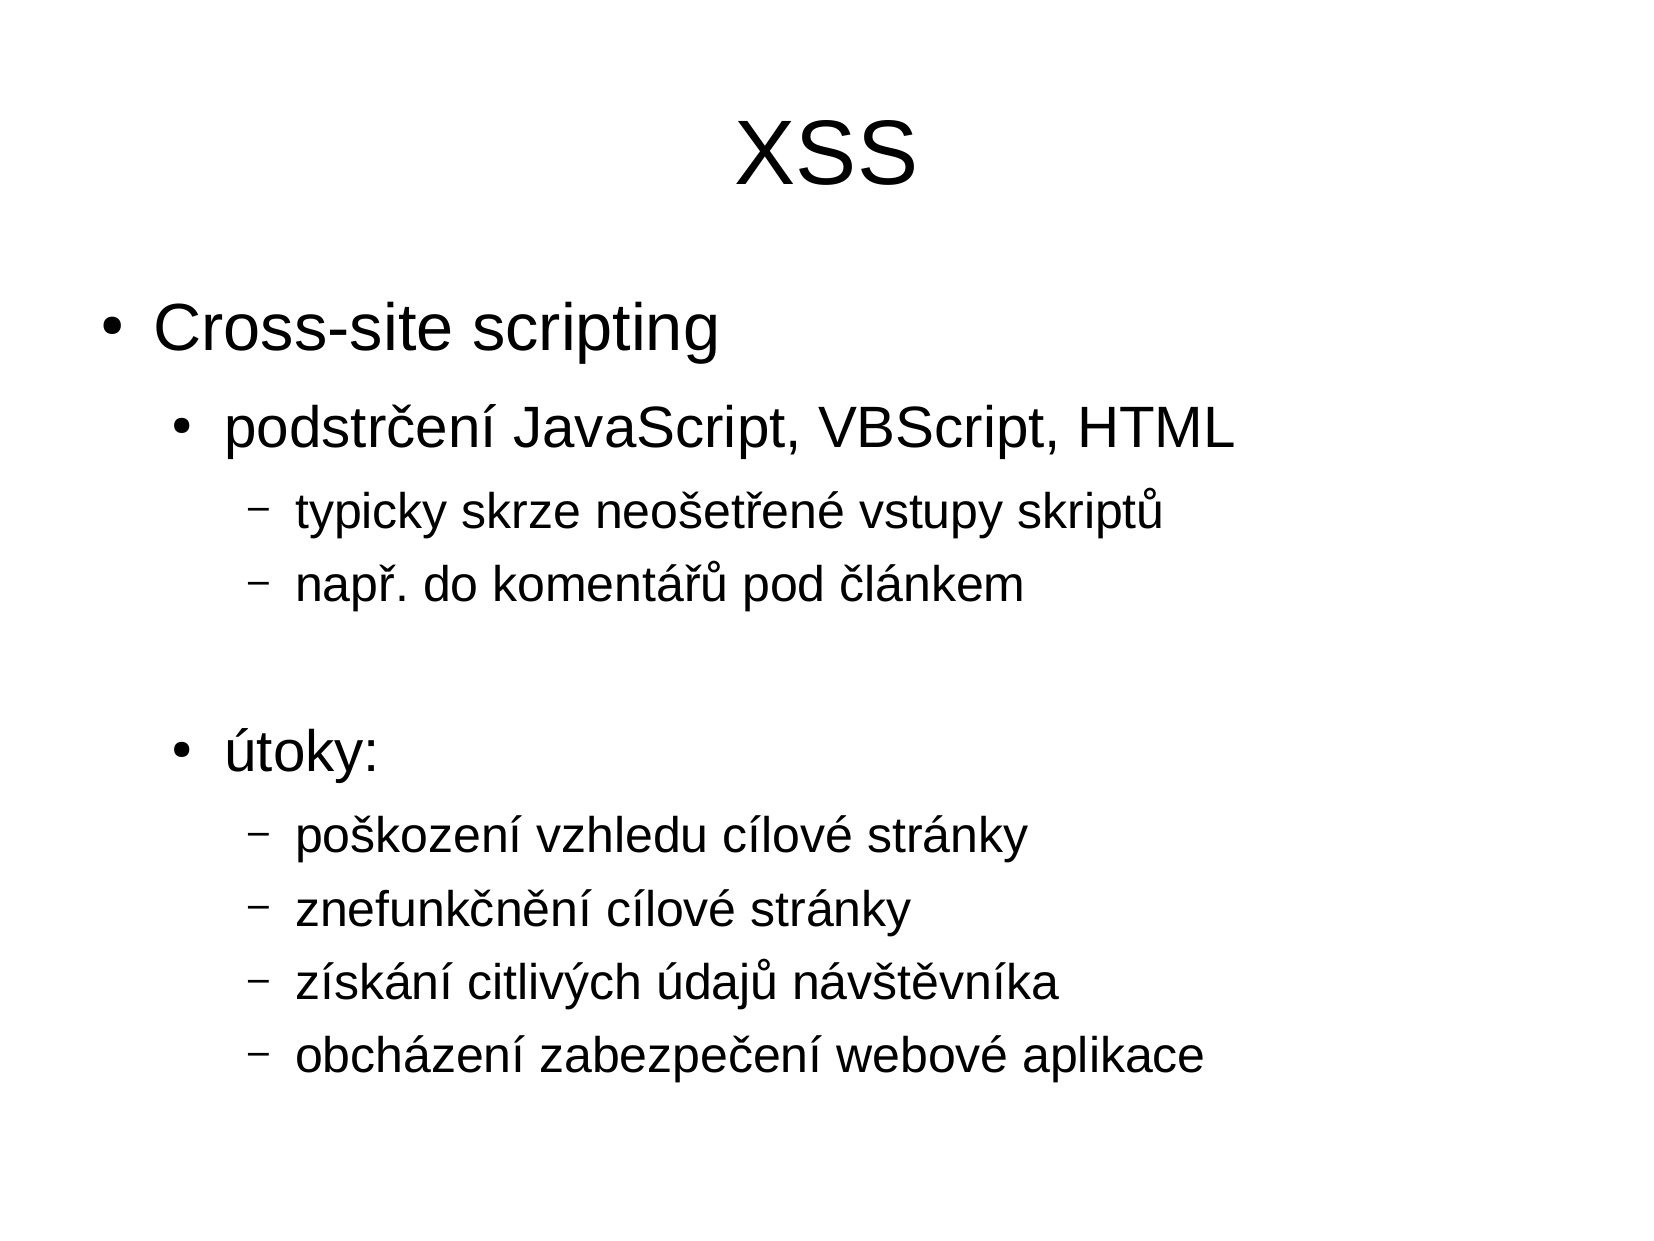

# XSS
Cross-site scripting
podstrčení JavaScript, VBScript, HTML
typicky skrze neošetřené vstupy skriptů
např. do komentářů pod článkem
útoky:
poškození vzhledu cílové stránky
znefunkčnění cílové stránky
získání citlivých údajů návštěvníka
obcházení zabezpečení webové aplikace